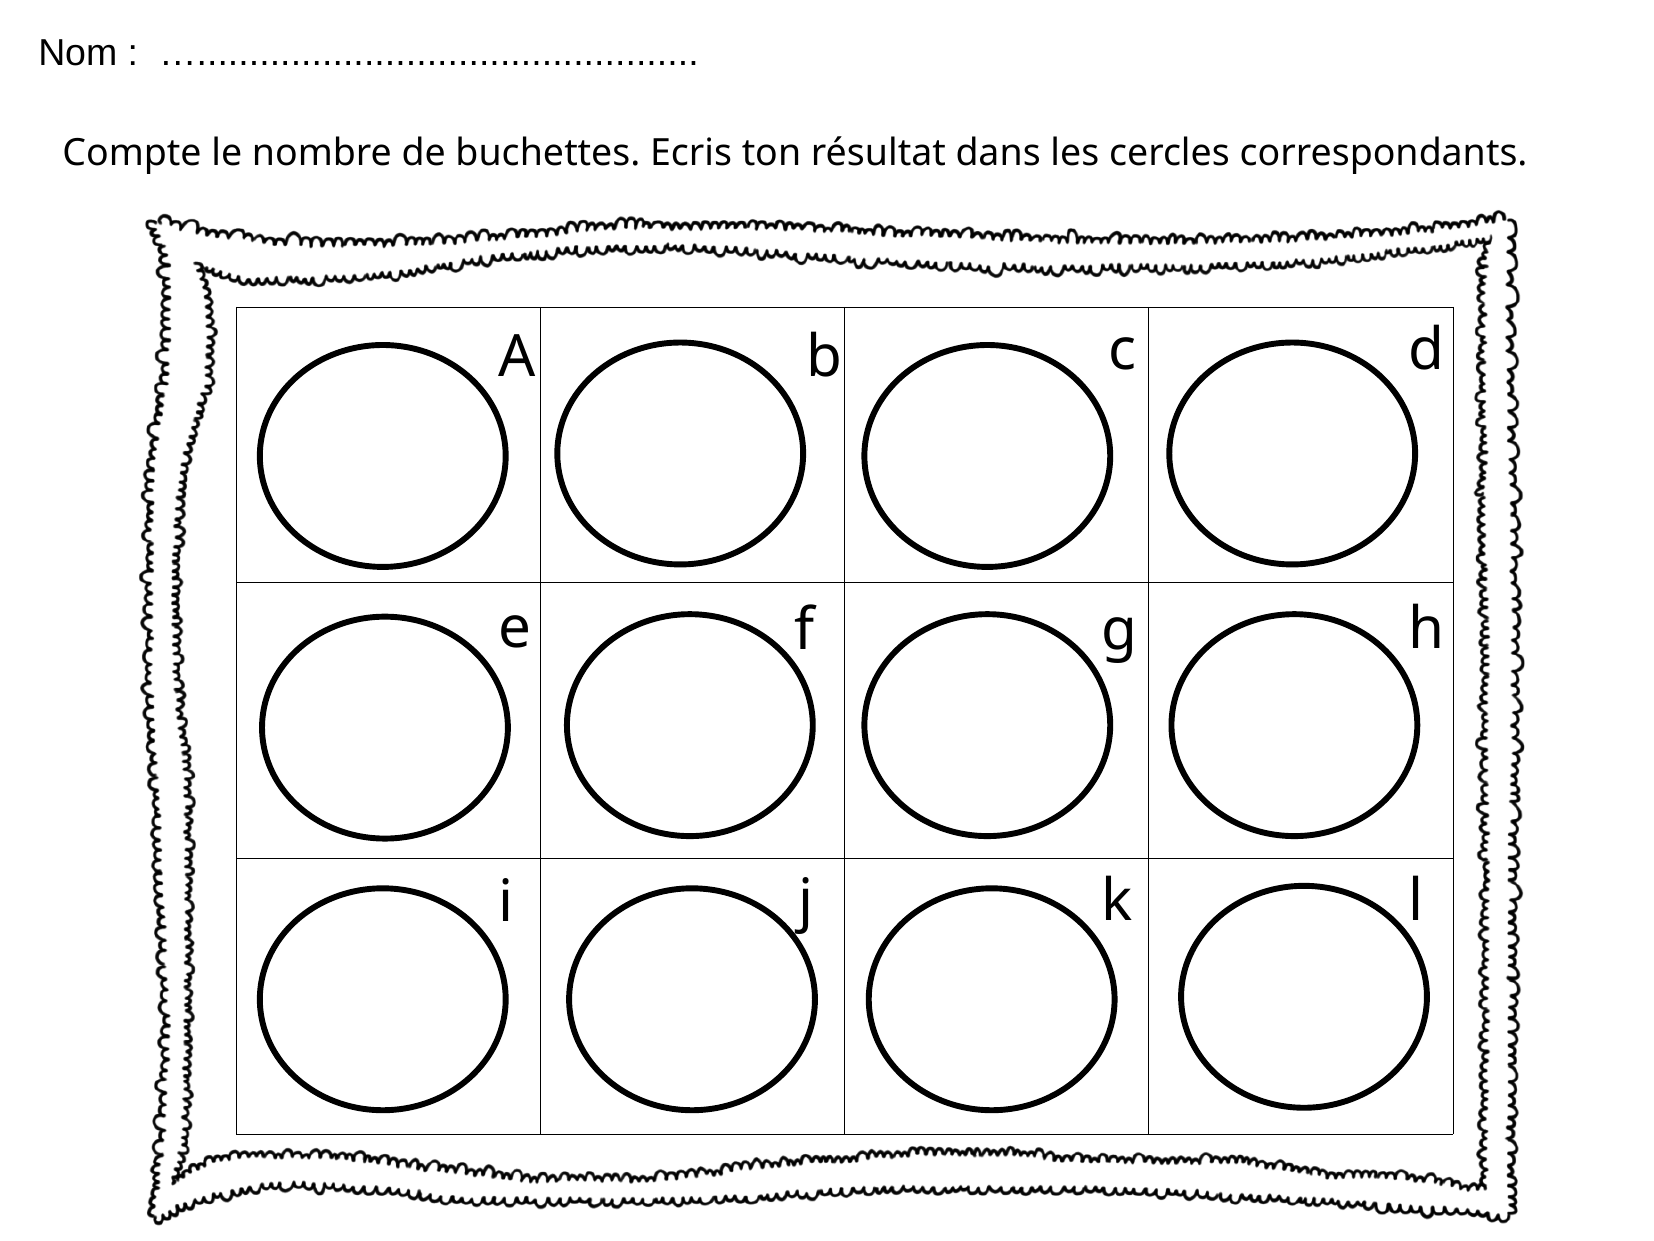

Nom : …................................................
Compte le nombre de buchettes. Ecris ton résultat dans les cercles correspondants.
c
d
| | | | |
| --- | --- | --- | --- |
| | | | |
| | | | |
A
b
e
h
f
g
j
k
l
i